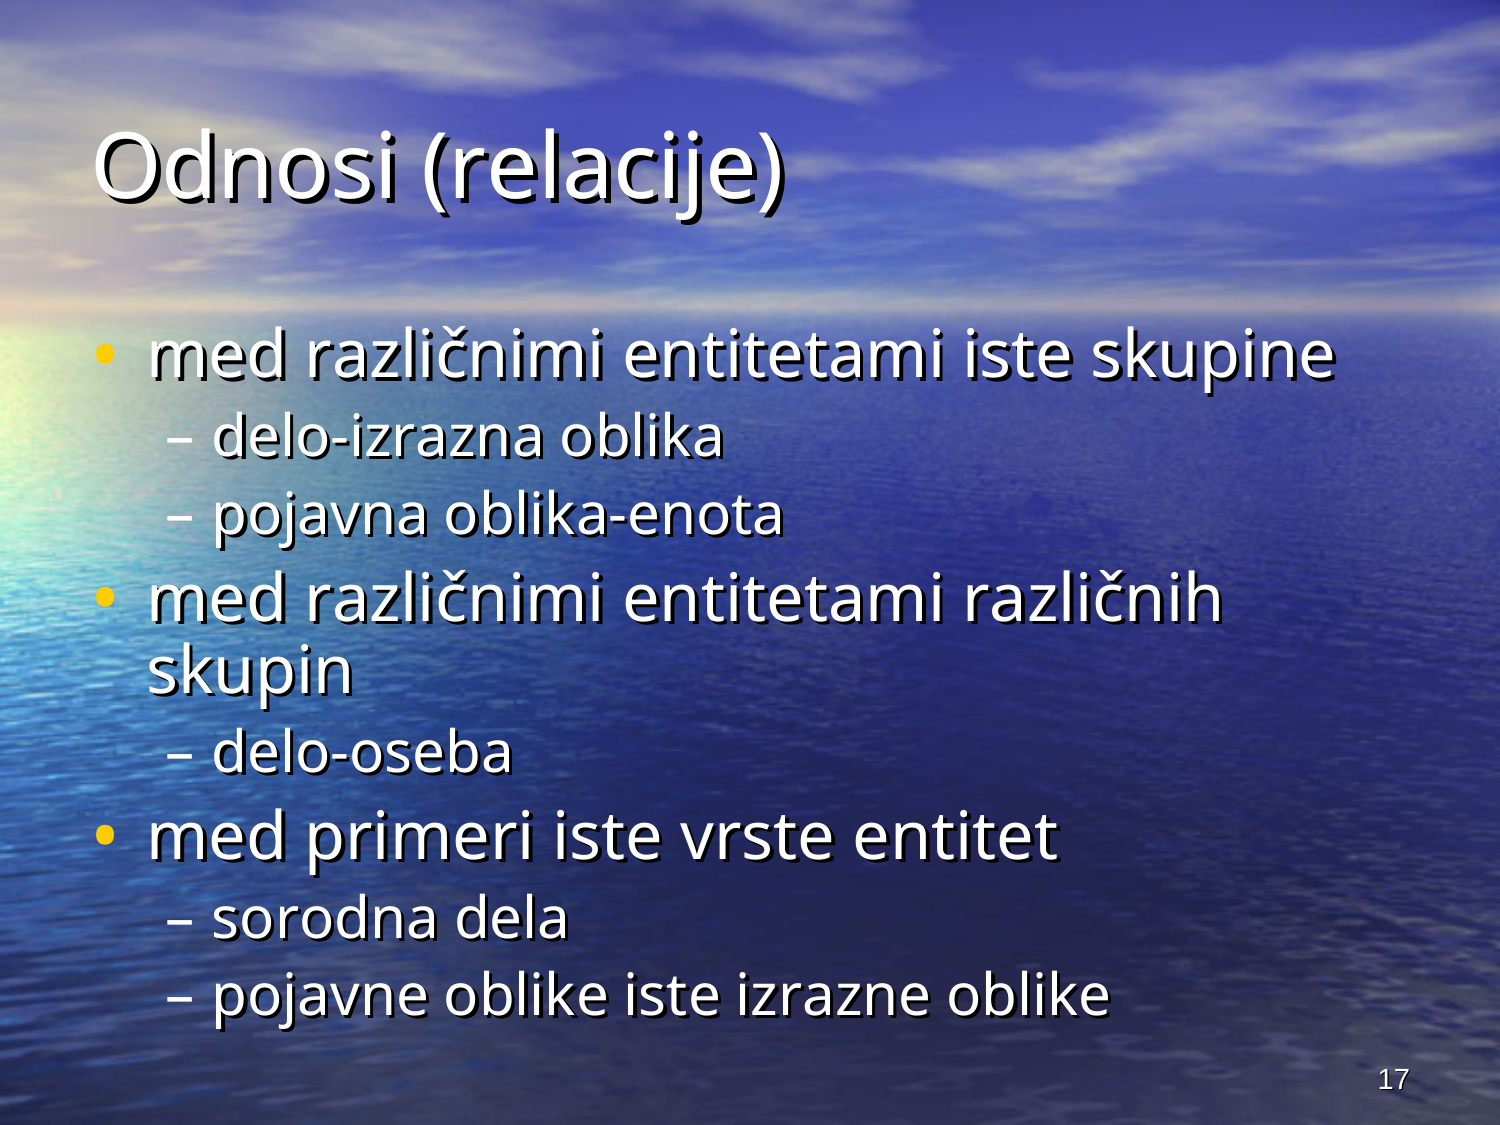

# Odnosi (relacije)
med različnimi entitetami iste skupine
delo-izrazna oblika
pojavna oblika-enota
med različnimi entitetami različnih skupin
delo-oseba
med primeri iste vrste entitet
sorodna dela
pojavne oblike iste izrazne oblike